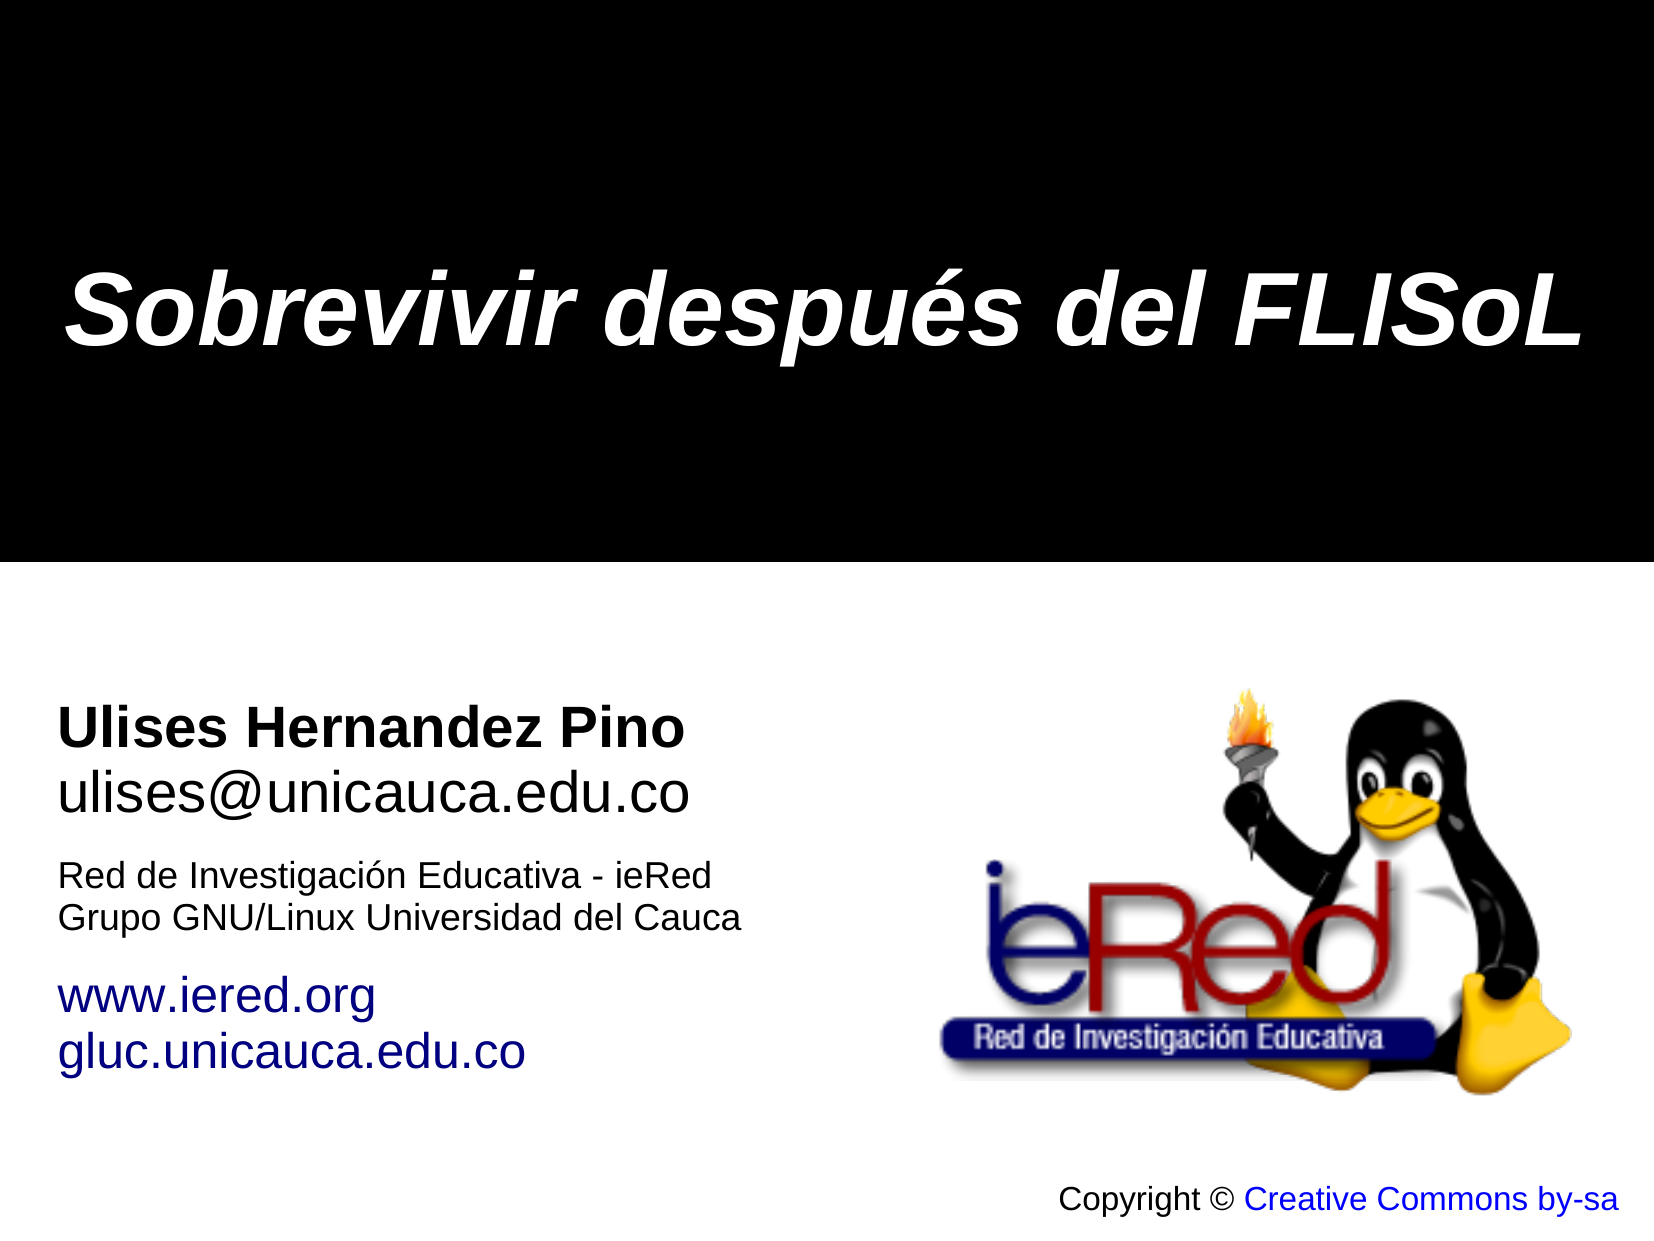

Sobrevivir después del FLISoL
Ulises Hernandez Pino
ulises@unicauca.edu.co
Red de Investigación Educativa - ieRed
Grupo GNU/Linux Universidad del Cauca
www.iered.org
gluc.unicauca.edu.co
Copyright © Creative Commons by-sa